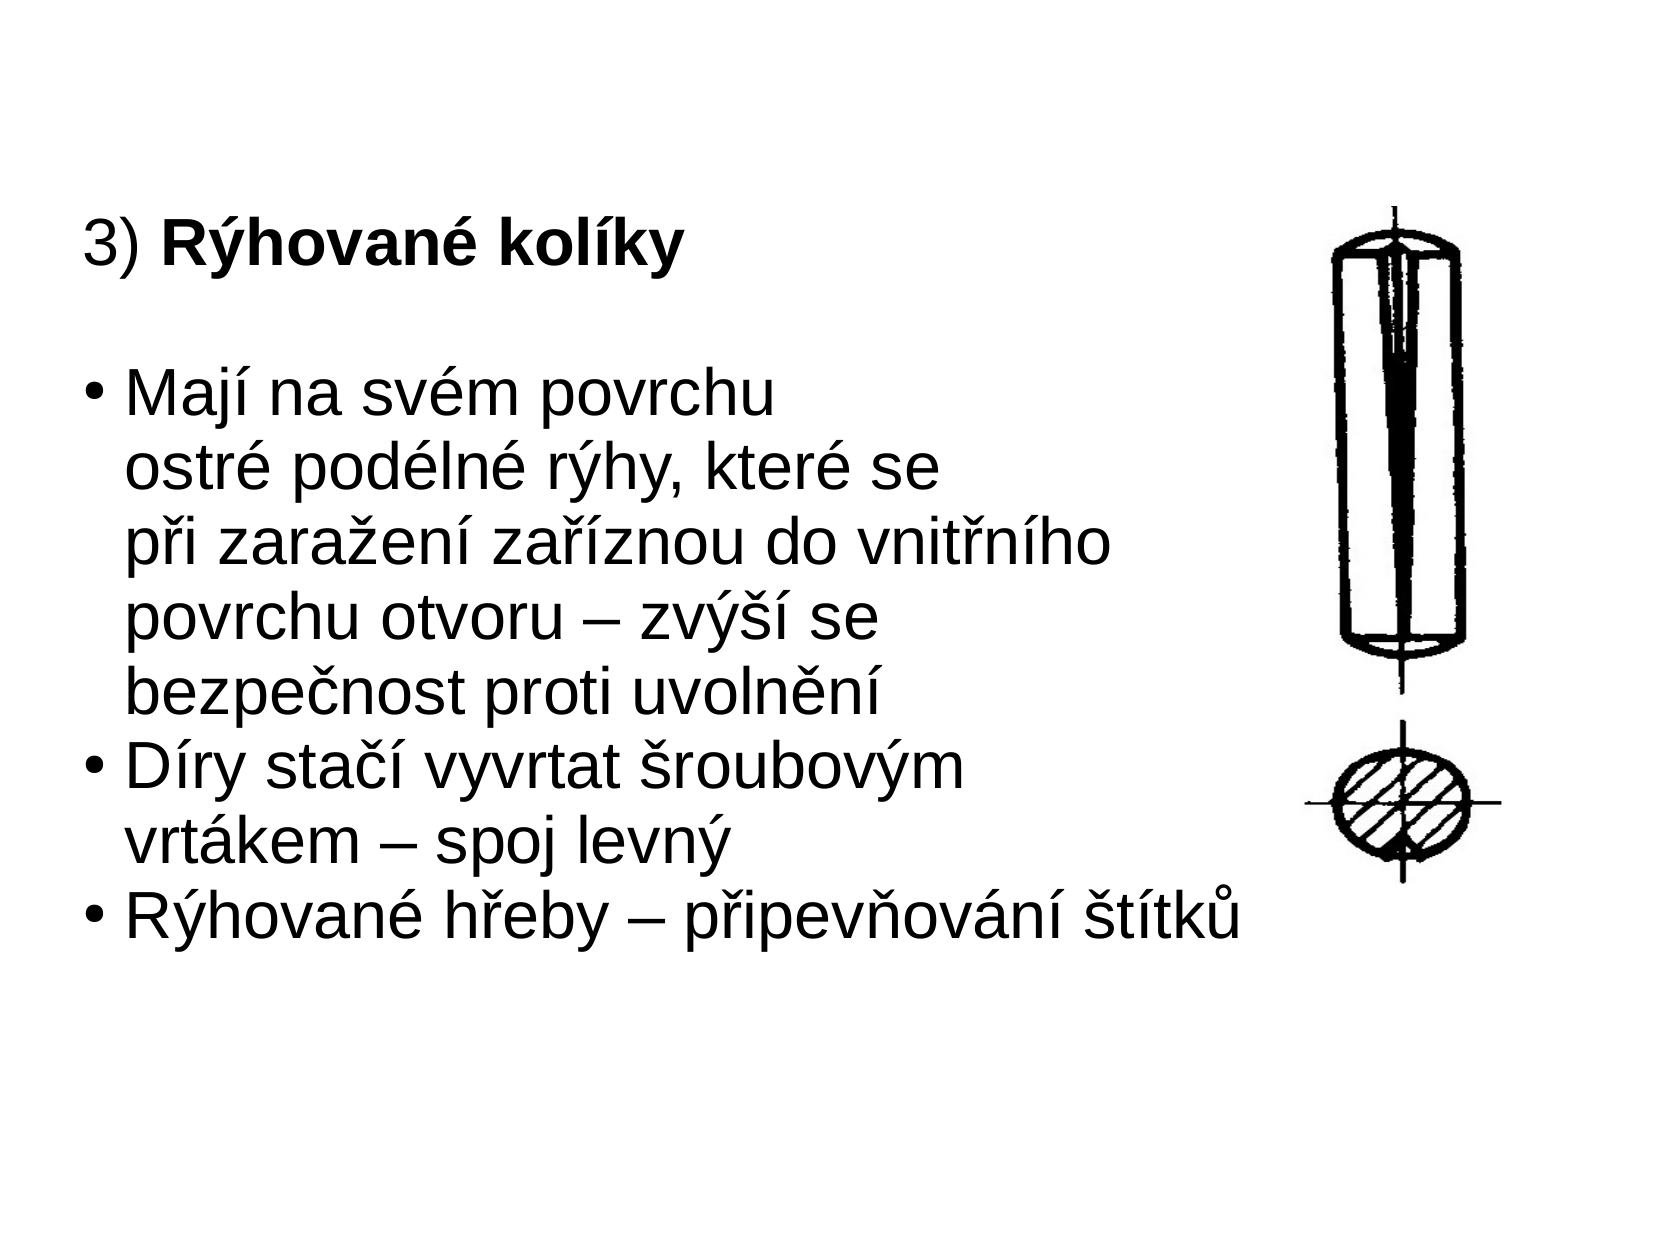

# 3) Rýhované kolíky
 Mají na svém povrchu
 ostré podélné rýhy, které se
 při zaražení zaříznou do vnitřního
 povrchu otvoru – zvýší se
 bezpečnost proti uvolnění
 Díry stačí vyvrtat šroubovým
 vrtákem – spoj levný
 Rýhované hřeby – připevňování štítků